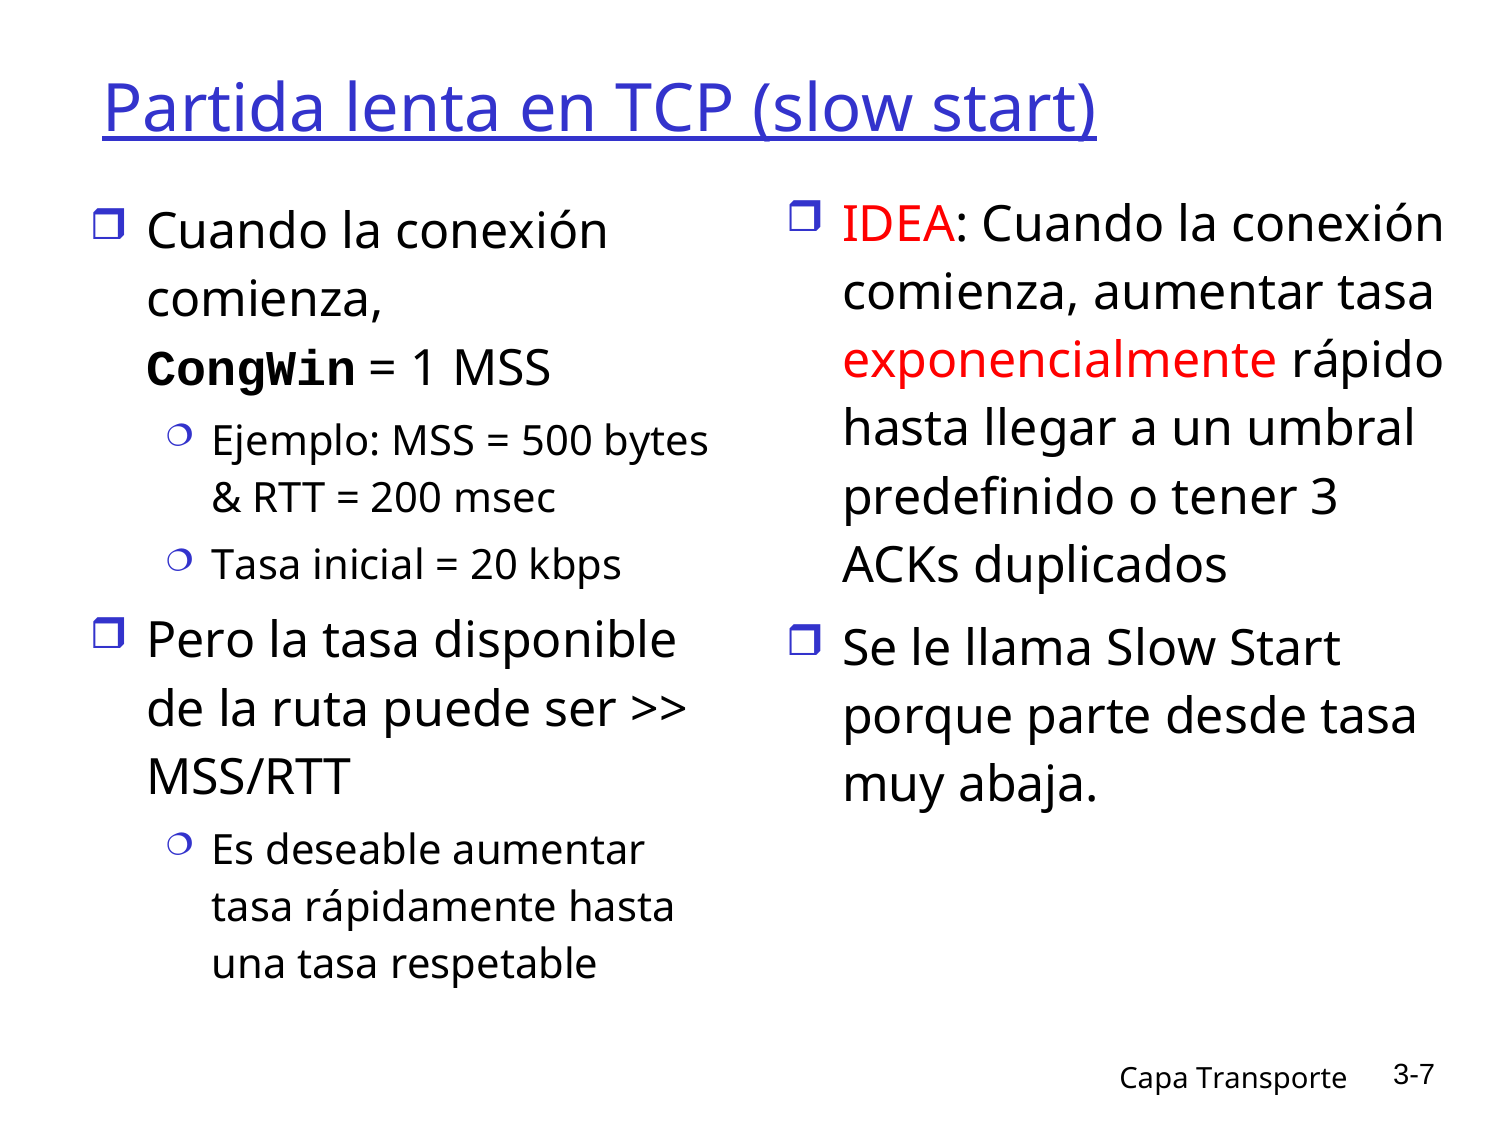

# Partida lenta en TCP (slow start)
Cuando la conexión comienza,
CongWin = 1 MSS
Ejemplo: MSS = 500 bytes & RTT = 200 msec
Tasa inicial = 20 kbps
Pero la tasa disponible de la ruta puede ser >> MSS/RTT
Es deseable aumentar tasa rápidamente hasta una tasa respetable
IDEA: Cuando la conexión comienza, aumentar tasa exponencialmente rápido hasta llegar a un umbral predefinido o tener 3 ACKs duplicados
Se le llama Slow Start porque parte desde tasa muy abaja.
7